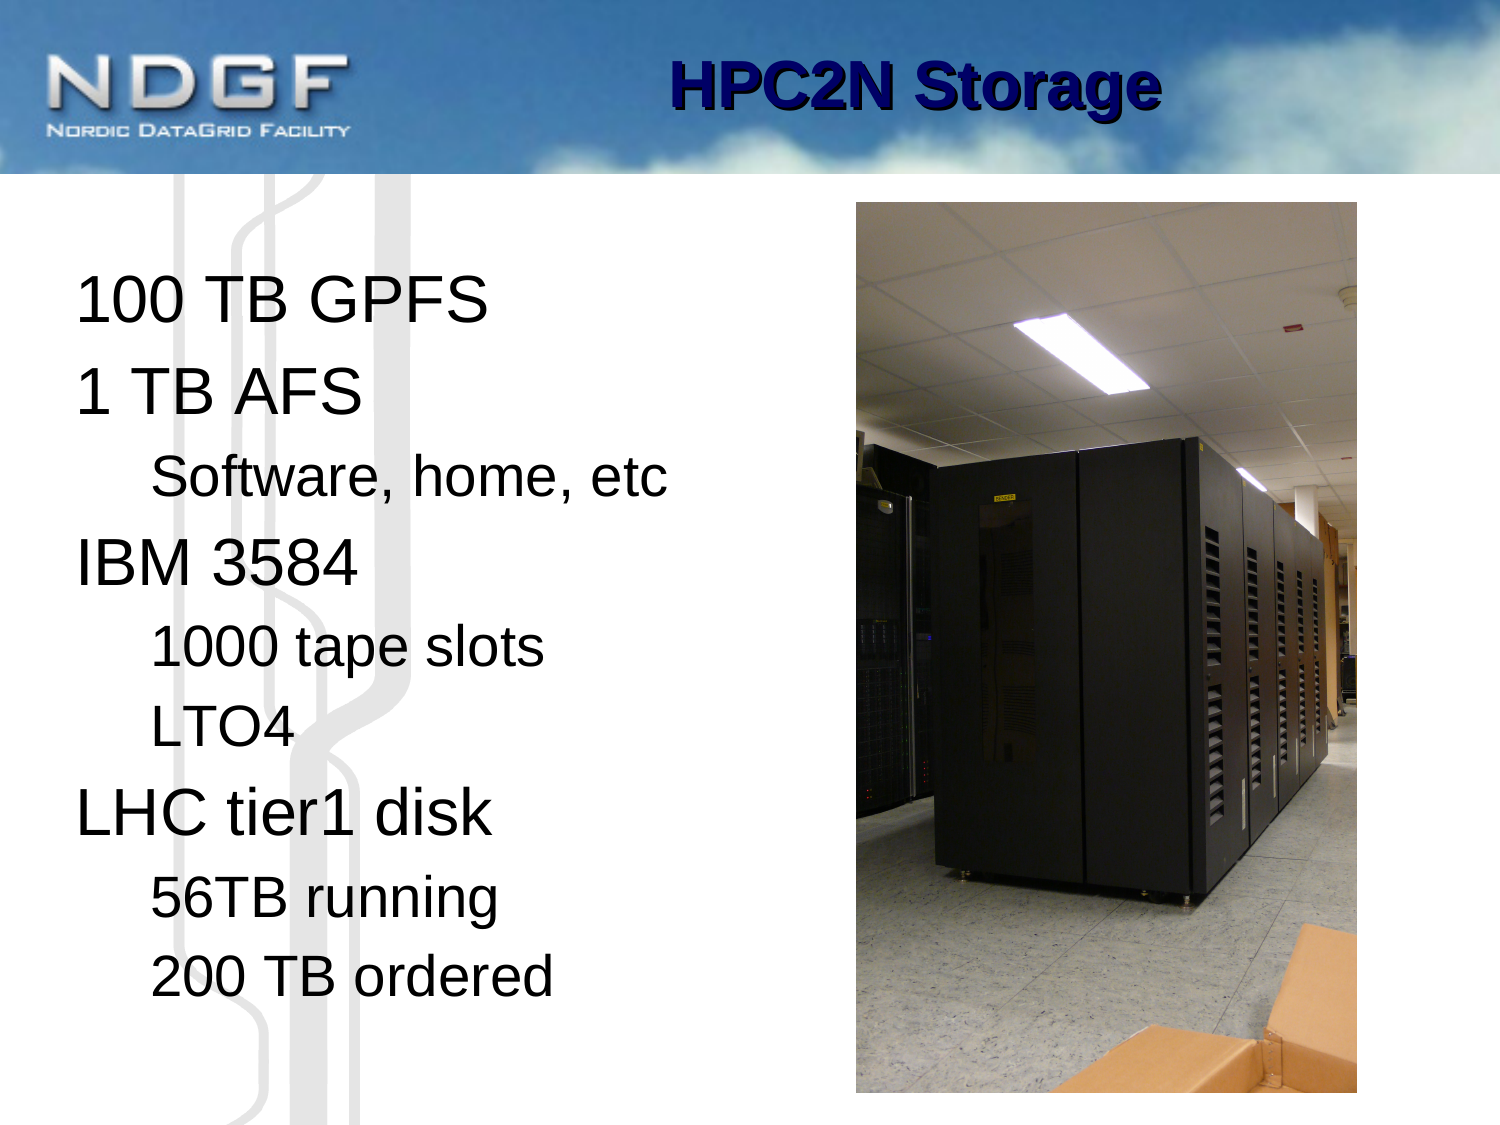

# HPC2N Storage
100 TB GPFS
1 TB AFS
Software, home, etc
IBM 3584
1000 tape slots
LTO4
LHC tier1 disk
56TB running
200 TB ordered